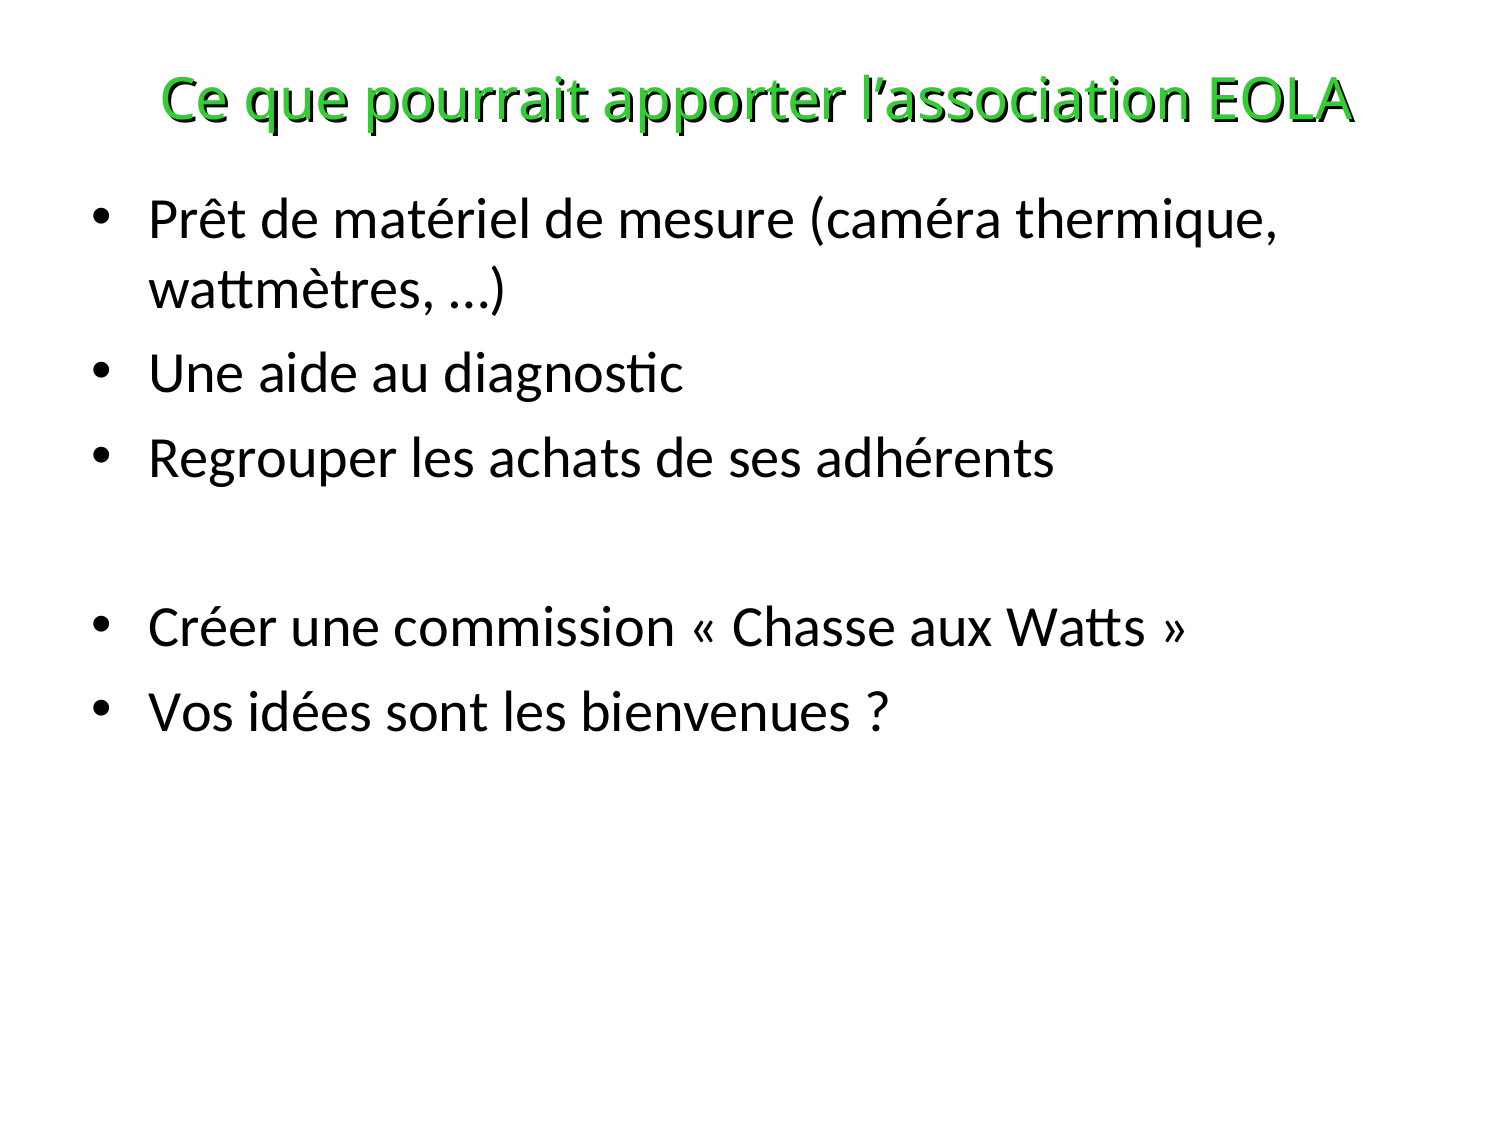

# Ce que pourrait apporter l’association EOLA
Prêt de matériel de mesure (caméra thermique, wattmètres, …)
Une aide au diagnostic
Regrouper les achats de ses adhérents
Créer une commission « Chasse aux Watts »
Vos idées sont les bienvenues ?